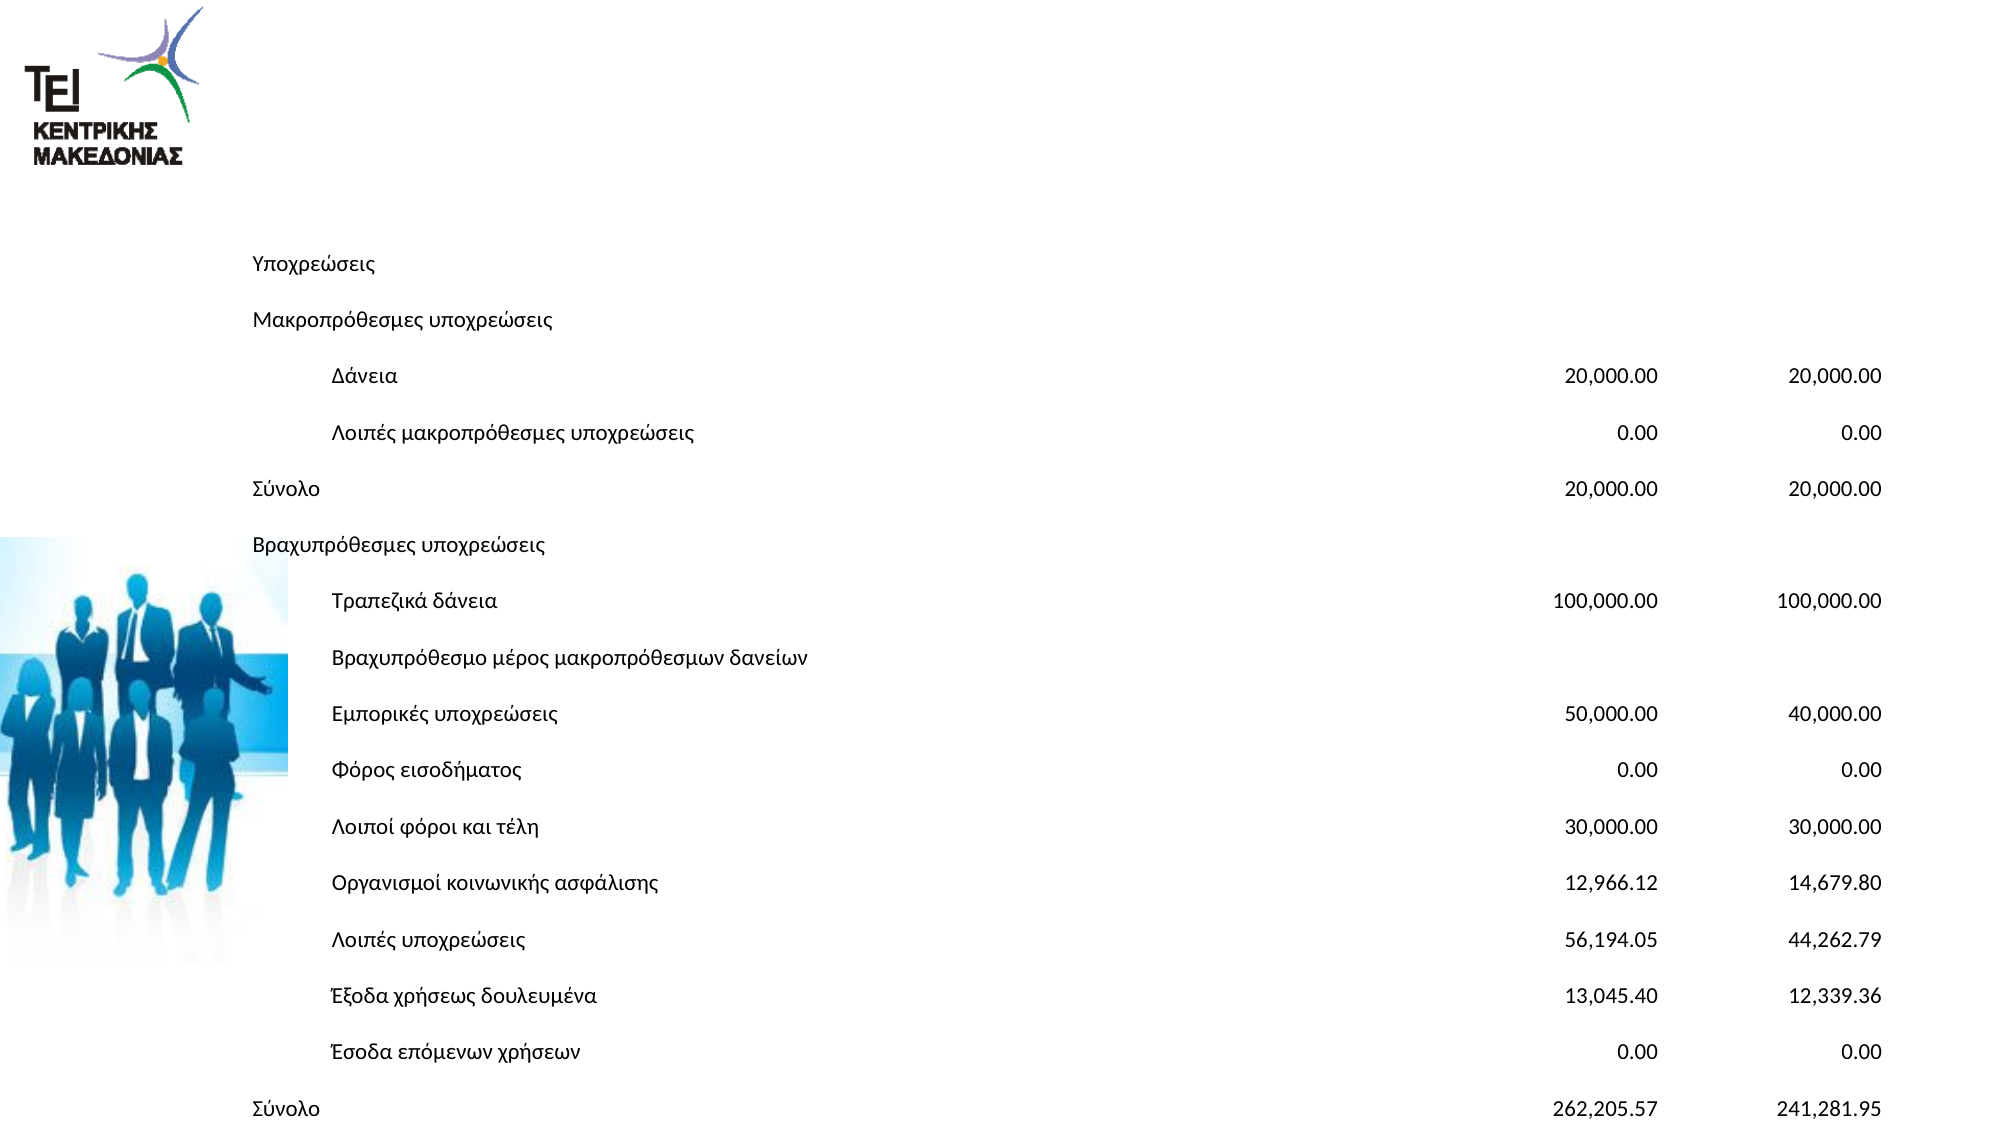

| Υποχρεώσεις | | | | | | | |
| --- | --- | --- | --- | --- | --- | --- | --- |
| Μακροπρόθεσμες υποχρεώσεις | | | | | | | |
| | Δάνεια | | | | 20,000.00 | | 20,000.00 |
| | Λοιπές μακροπρόθεσμες υποχρεώσεις | | | | 0.00 | | 0.00 |
| Σύνολο | | | | | 20,000.00 | | 20,000.00 |
| Βραχυπρόθεσμες υποχρεώσεις | | | | | | | |
| | Τραπεζικά δάνεια | | | | 100,000.00 | | 100,000.00 |
| | Βραχυπρόθεσμο μέρος μακροπρόθεσμων δανείων | | | | | | |
| | Εμπορικές υποχρεώσεις | | | | 50,000.00 | | 40,000.00 |
| | Φόρος εισοδήματος | | | | 0.00 | | 0.00 |
| | Λοιποί φόροι και τέλη | | | | 30,000.00 | | 30,000.00 |
| | Οργανισμοί κοινωνικής ασφάλισης | | | | 12,966.12 | | 14,679.80 |
| | Λοιπές υποχρεώσεις | | | | 56,194.05 | | 44,262.79 |
| | Έξοδα χρήσεως δουλευμένα | | | | 13,045.40 | | 12,339.36 |
| | Έσοδα επόμενων χρήσεων | | | | 0.00 | | 0.00 |
| Σύνολο | | | | | 262,205.57 | | 241,281.95 |
| Σύνολο υποχρεώσεων | | | | | 282,205.57 | | 261,281.95 |
| Σύνολο καθαρής θέσης, προβέψεων και υποχρεώσεων | | | | | 331,930.49 | | 250,590.75 |